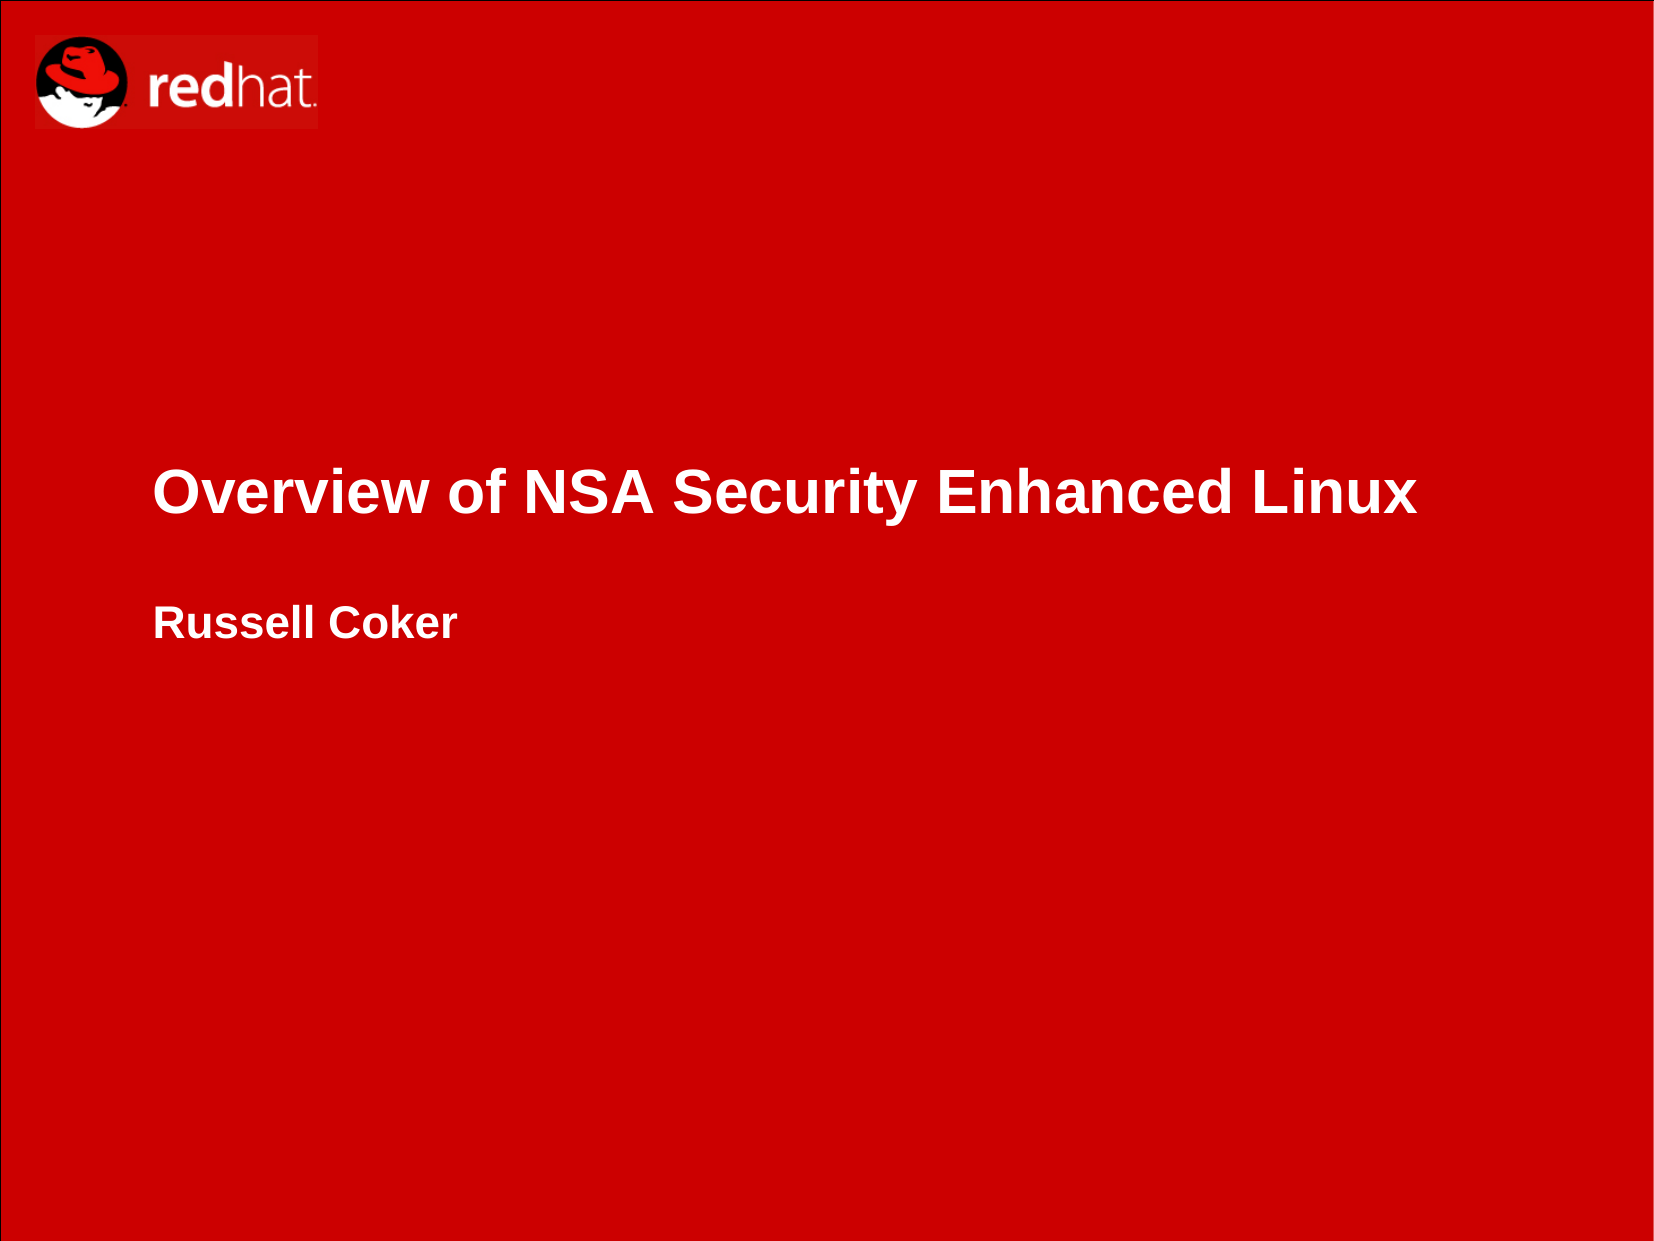

Overview of NSA Security Enhanced Linux
Russell Coker